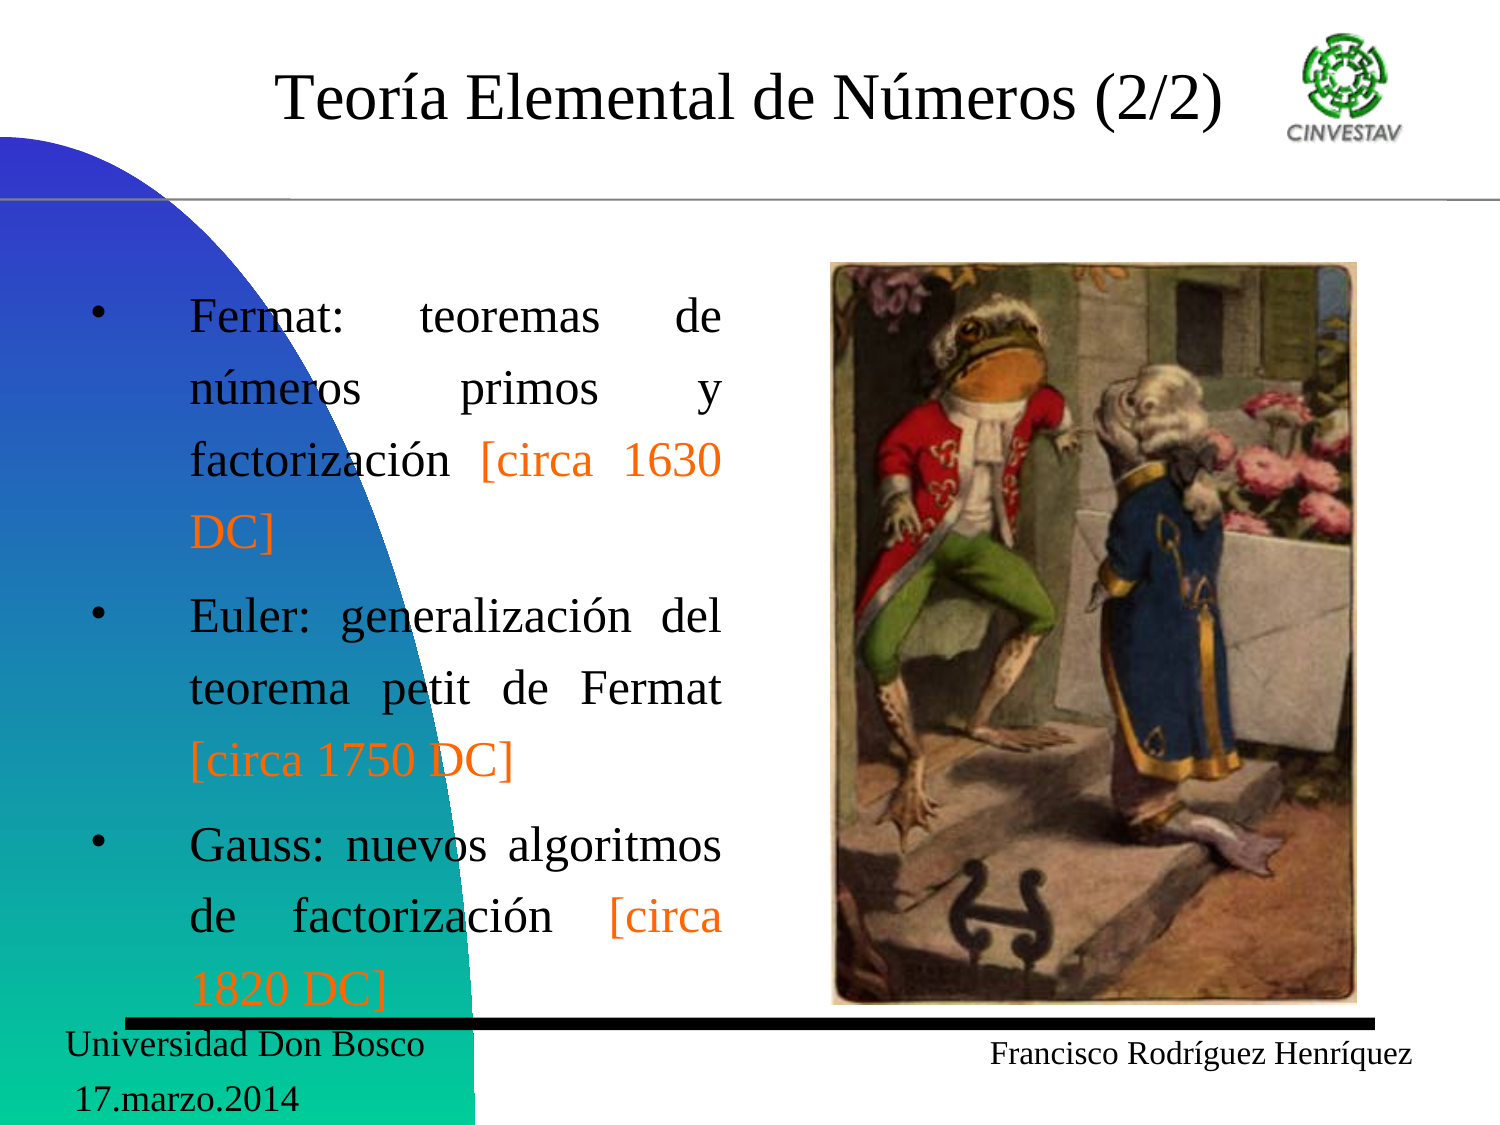

Teoría Elemental de Números (2/2)
Fermat: teoremas de números primos y factorización [circa 1630 DC]
Euler: generalización del teorema petit de Fermat [circa 1750 DC]
Gauss: nuevos algoritmos de factorización [circa 1820 DC]